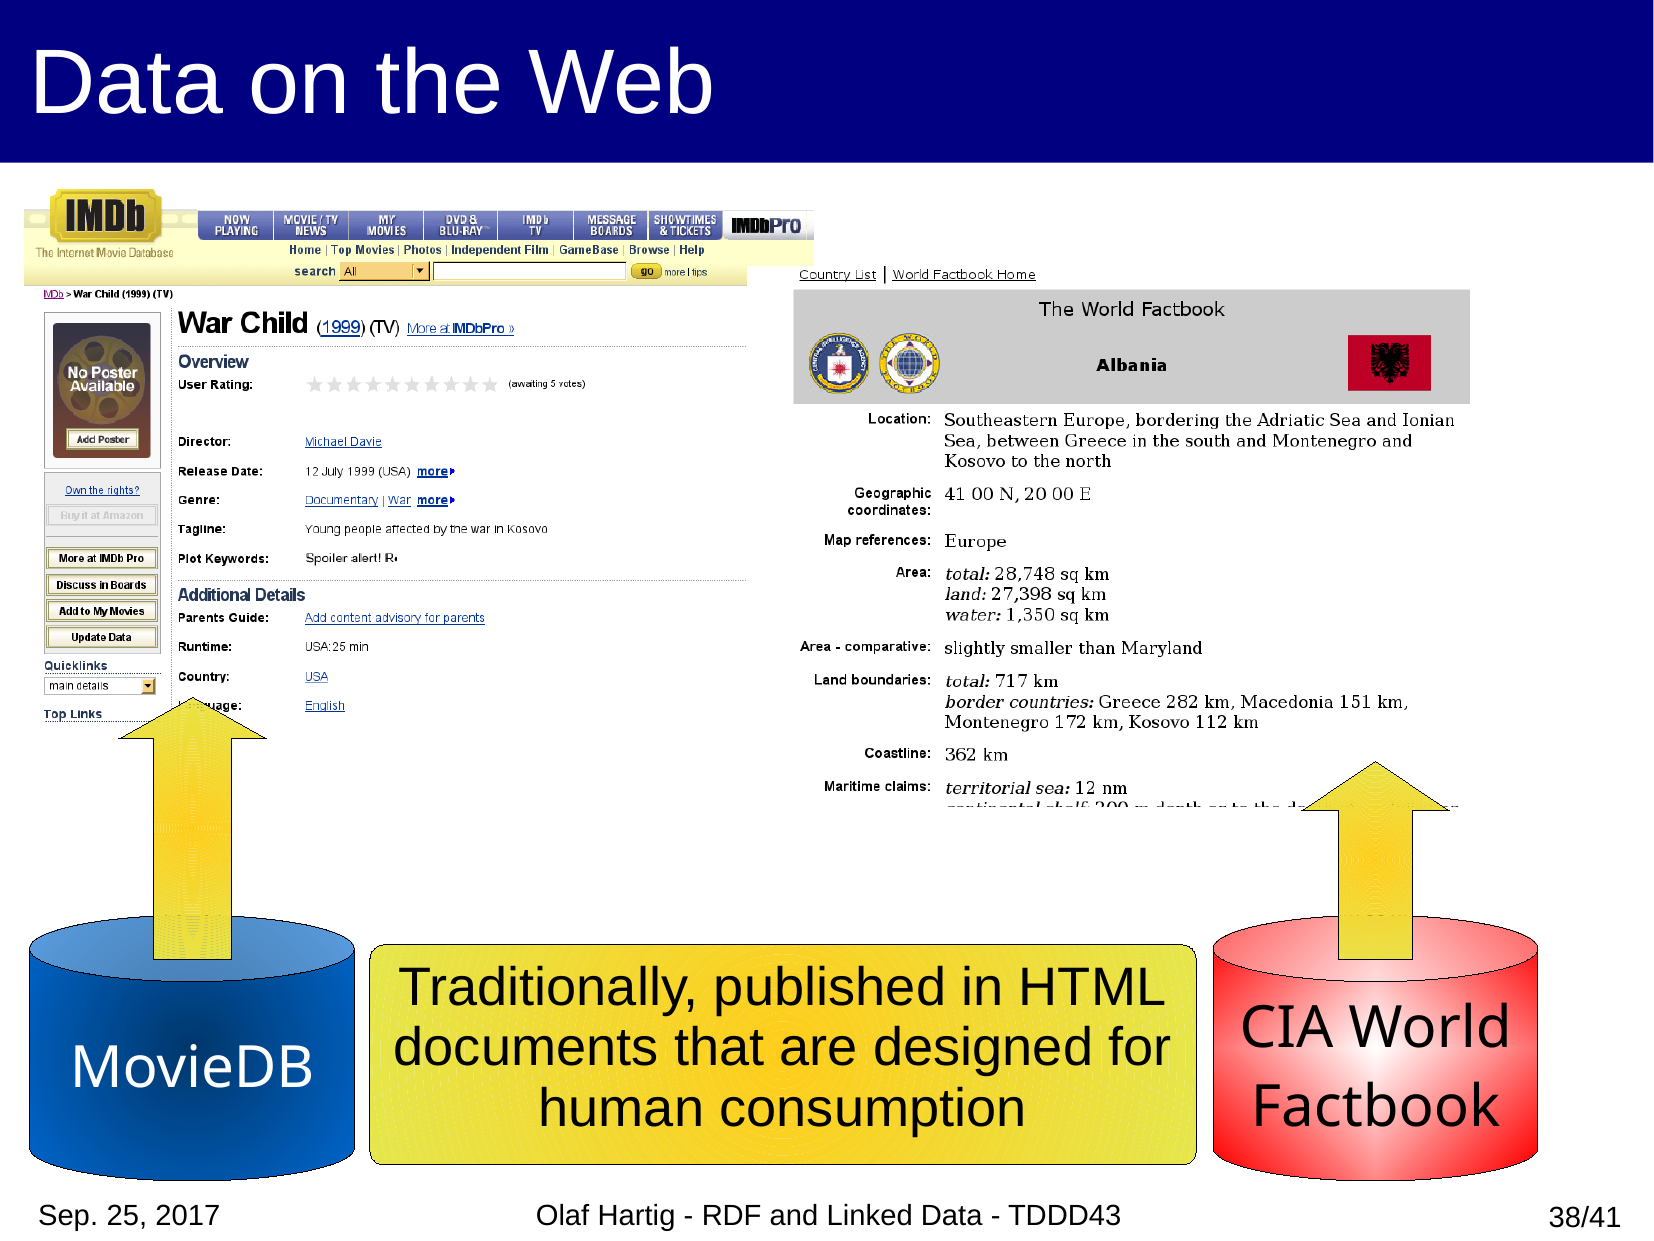

# Data on the Web
MovieDB
CIA World
Factbook
Traditionally, published in HTML
documents that are designed for
human consumption
Sep. 25, 2017
Olaf Hartig - RDF and Linked Data - TDDD43
38